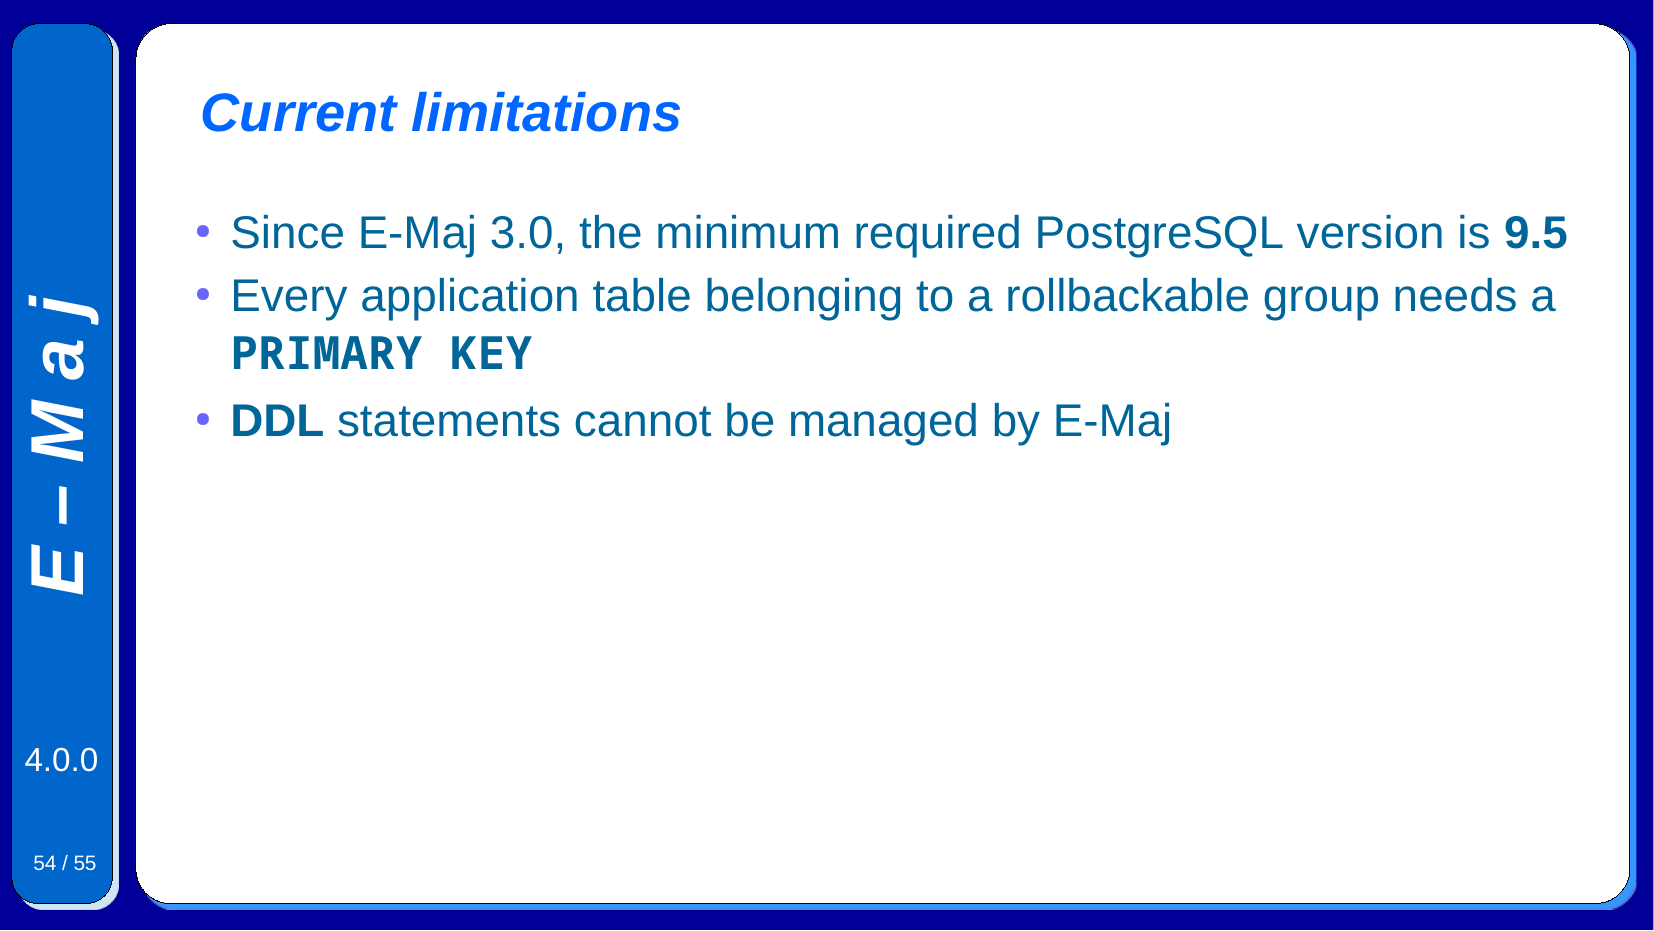

# Current limitations
Since E-Maj 3.0, the minimum required PostgreSQL version is 9.5
Every application table belonging to a rollbackable group needs a PRIMARY KEY
DDL statements cannot be managed by E-Maj